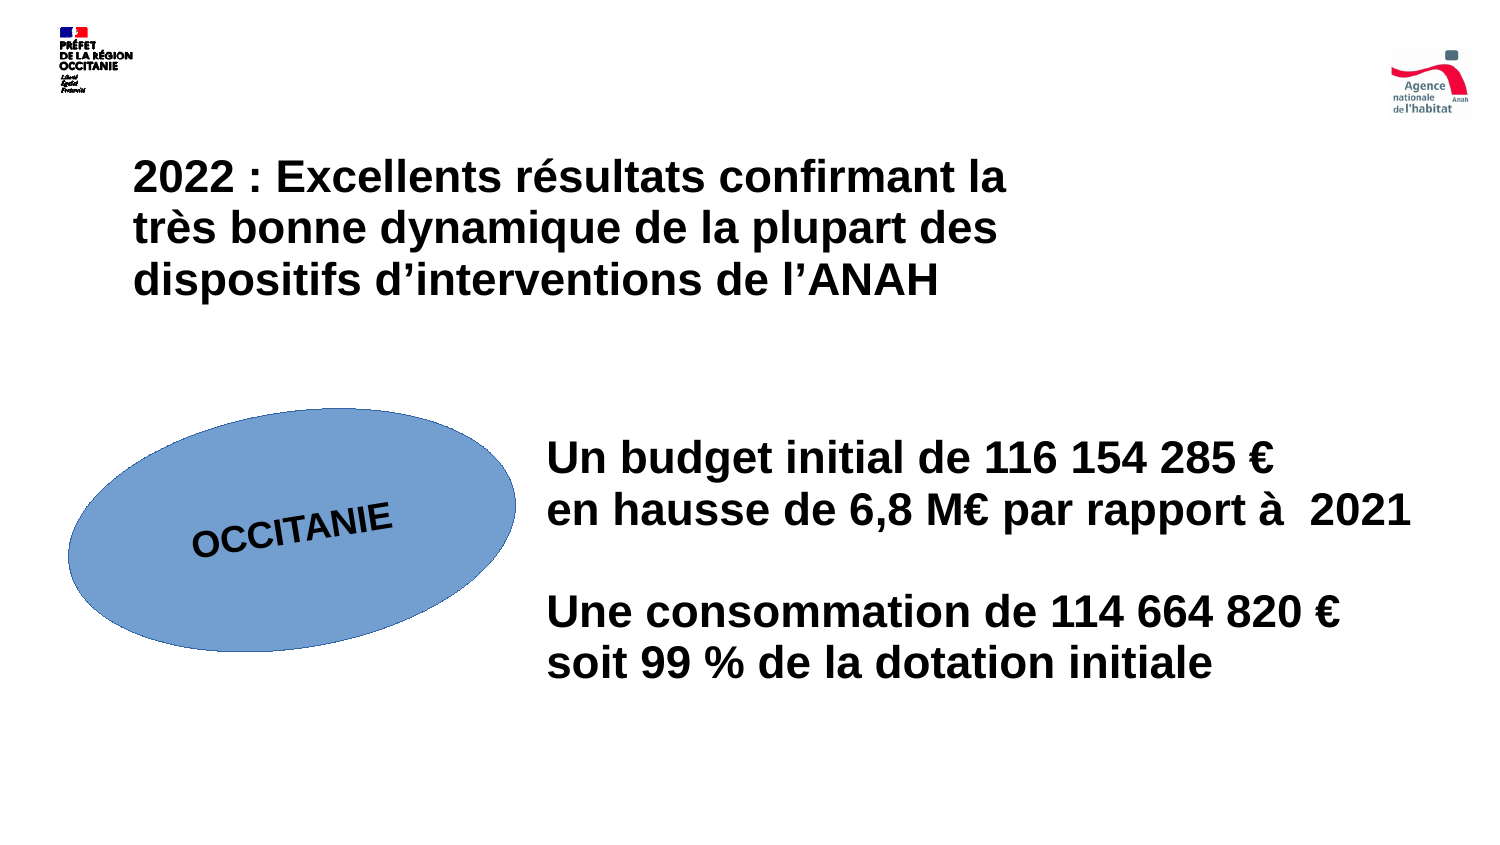

2022 : Excellents résultats confirmant la très bonne dynamique de la plupart des dispositifs d’interventions de l’ANAH
OCCITANIE
Un budget initial de 116 154 285 €
en hausse de 6,8 M€ par rapport à 2021
Une consommation de 114 664 820 € soit 99 % de la dotation initiale